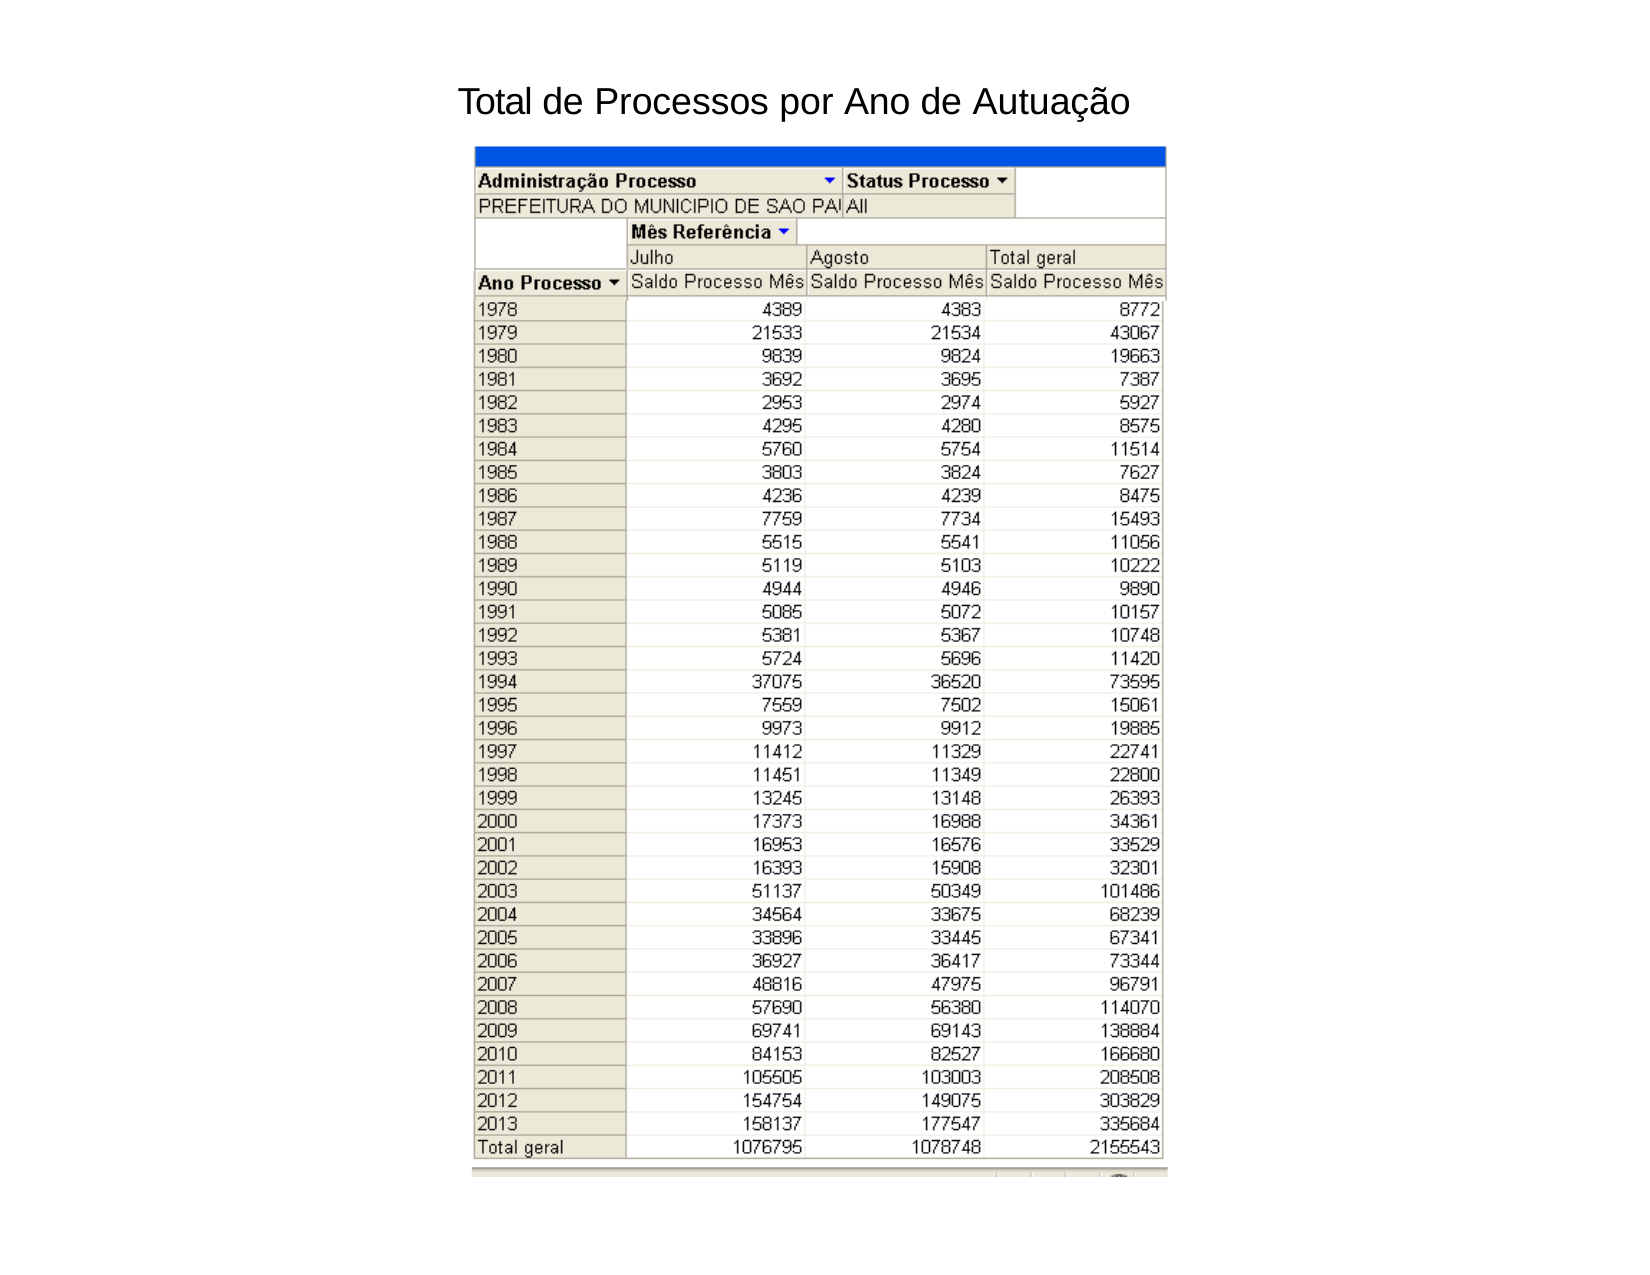

Total de Processos por Ano de Autuação